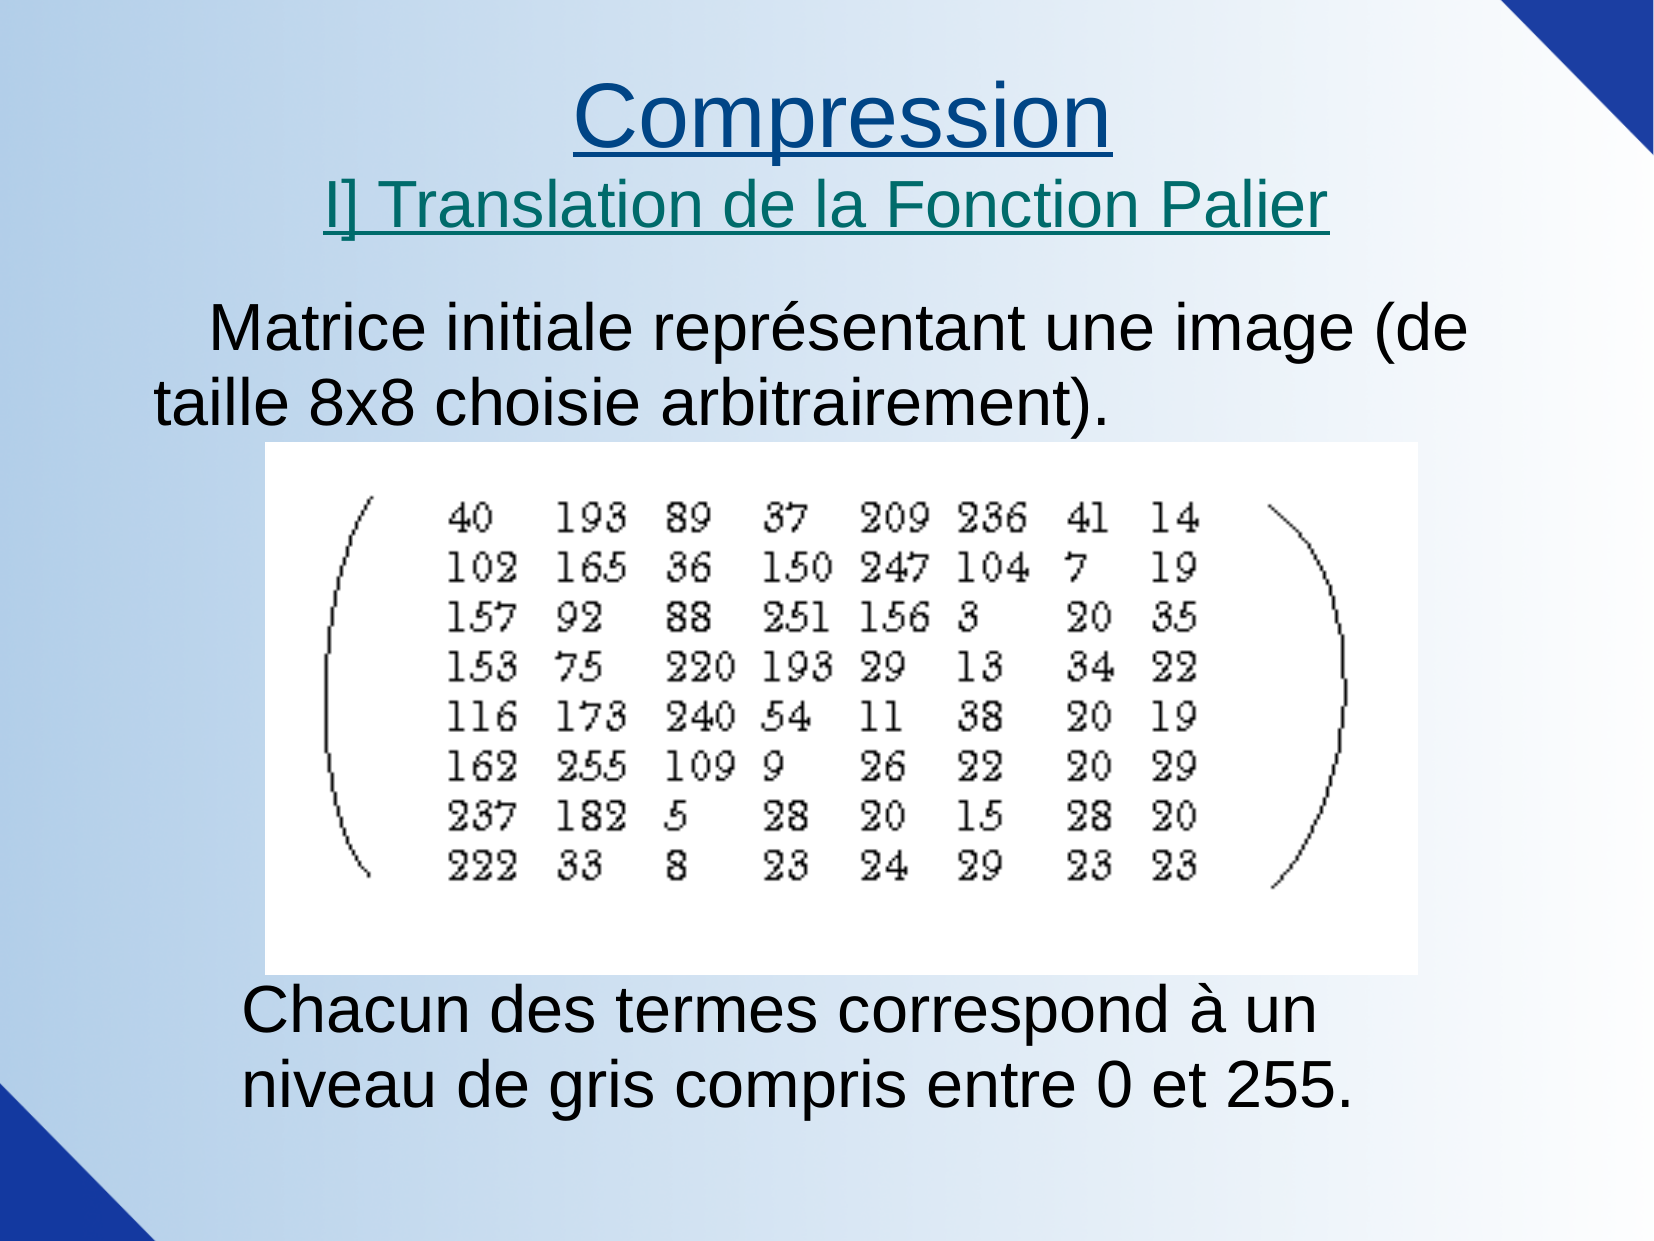

# Compression I] Translation de la Fonction Palier
 Matrice initiale représentant une image (de taille 8x8 choisie arbitrairement).
Chacun des termes correspond à un niveau de gris compris entre 0 et 255.